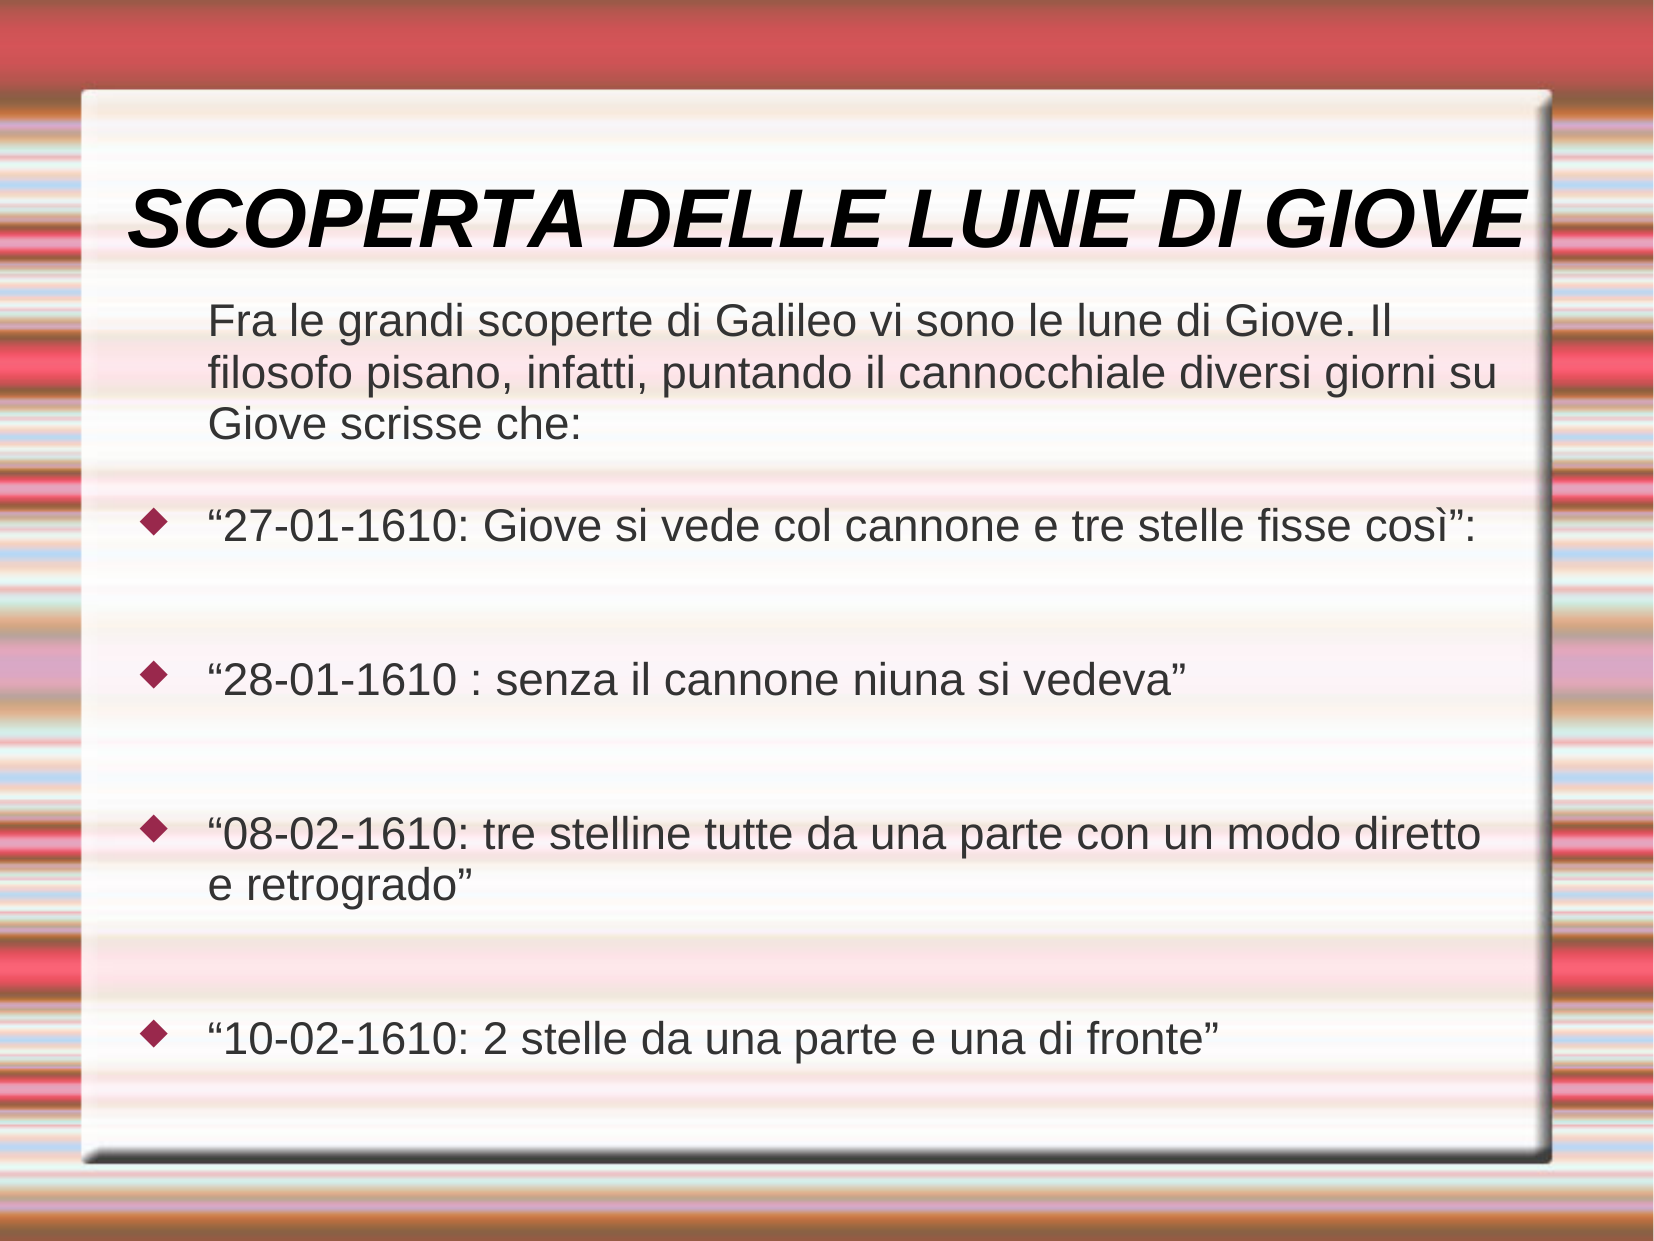

# SCOPERTA DELLE LUNE DI GIOVE
Fra le grandi scoperte di Galileo vi sono le lune di Giove. Il filosofo pisano, infatti, puntando il cannocchiale diversi giorni su Giove scrisse che:
“27-01-1610: Giove si vede col cannone e tre stelle fisse così”:
“28-01-1610 : senza il cannone niuna si vedeva”
“08-02-1610: tre stelline tutte da una parte con un modo diretto e retrogrado”
“10-02-1610: 2 stelle da una parte e una di fronte”